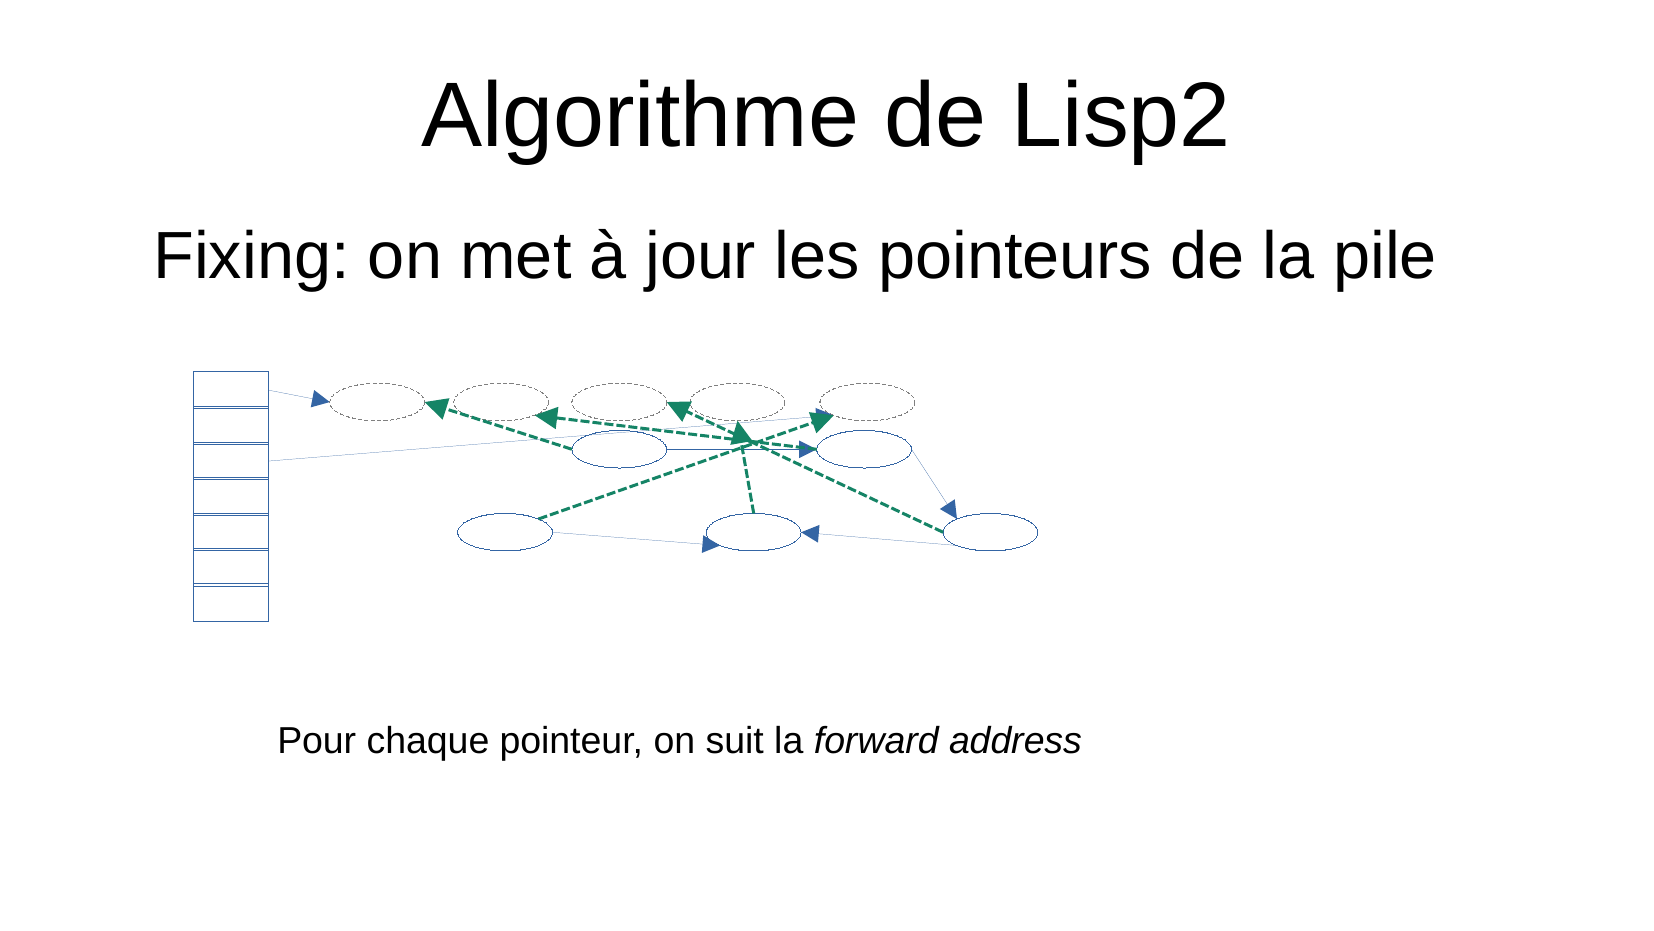

# Algorithme de Lisp2
Fixing: on met à jour les pointeurs de la pile
Pour chaque pointeur, on suit la forward address